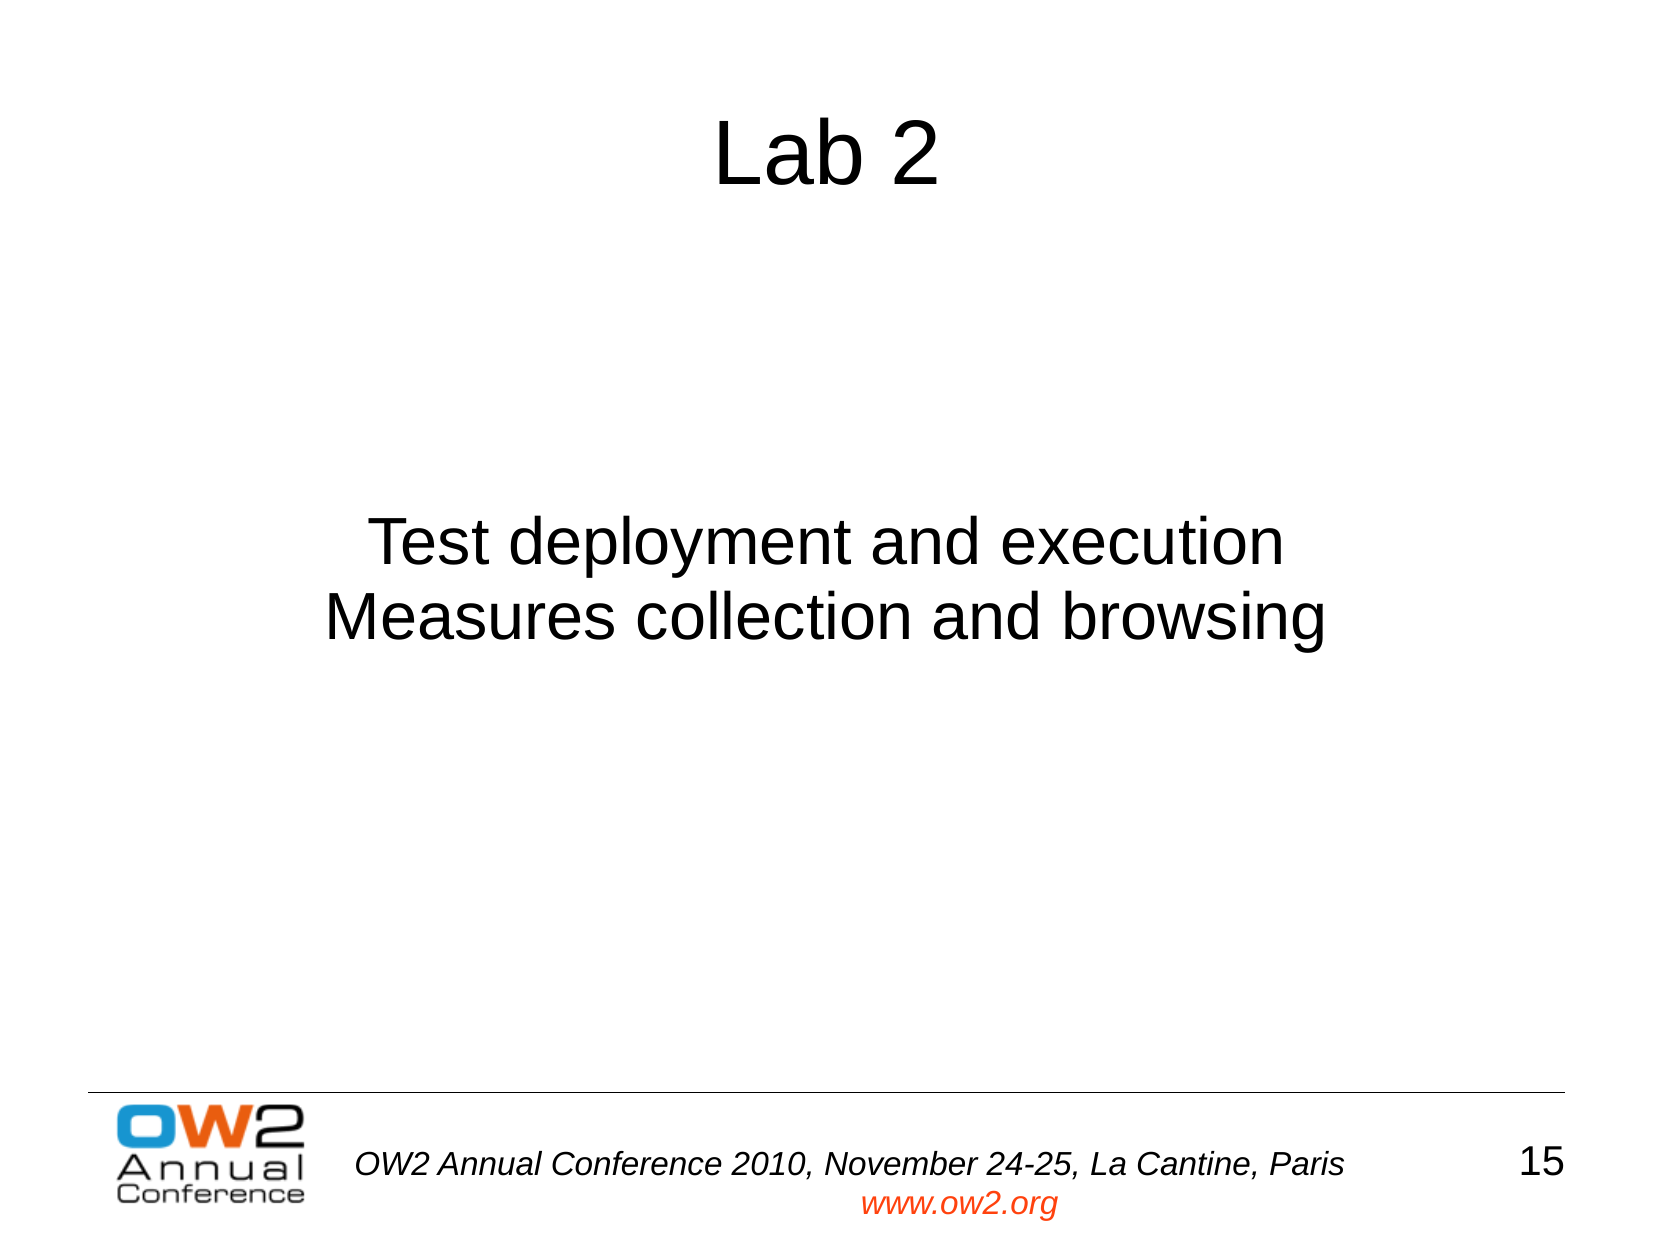

Test deployment and execution
Measures collection and browsing
# Lab 2